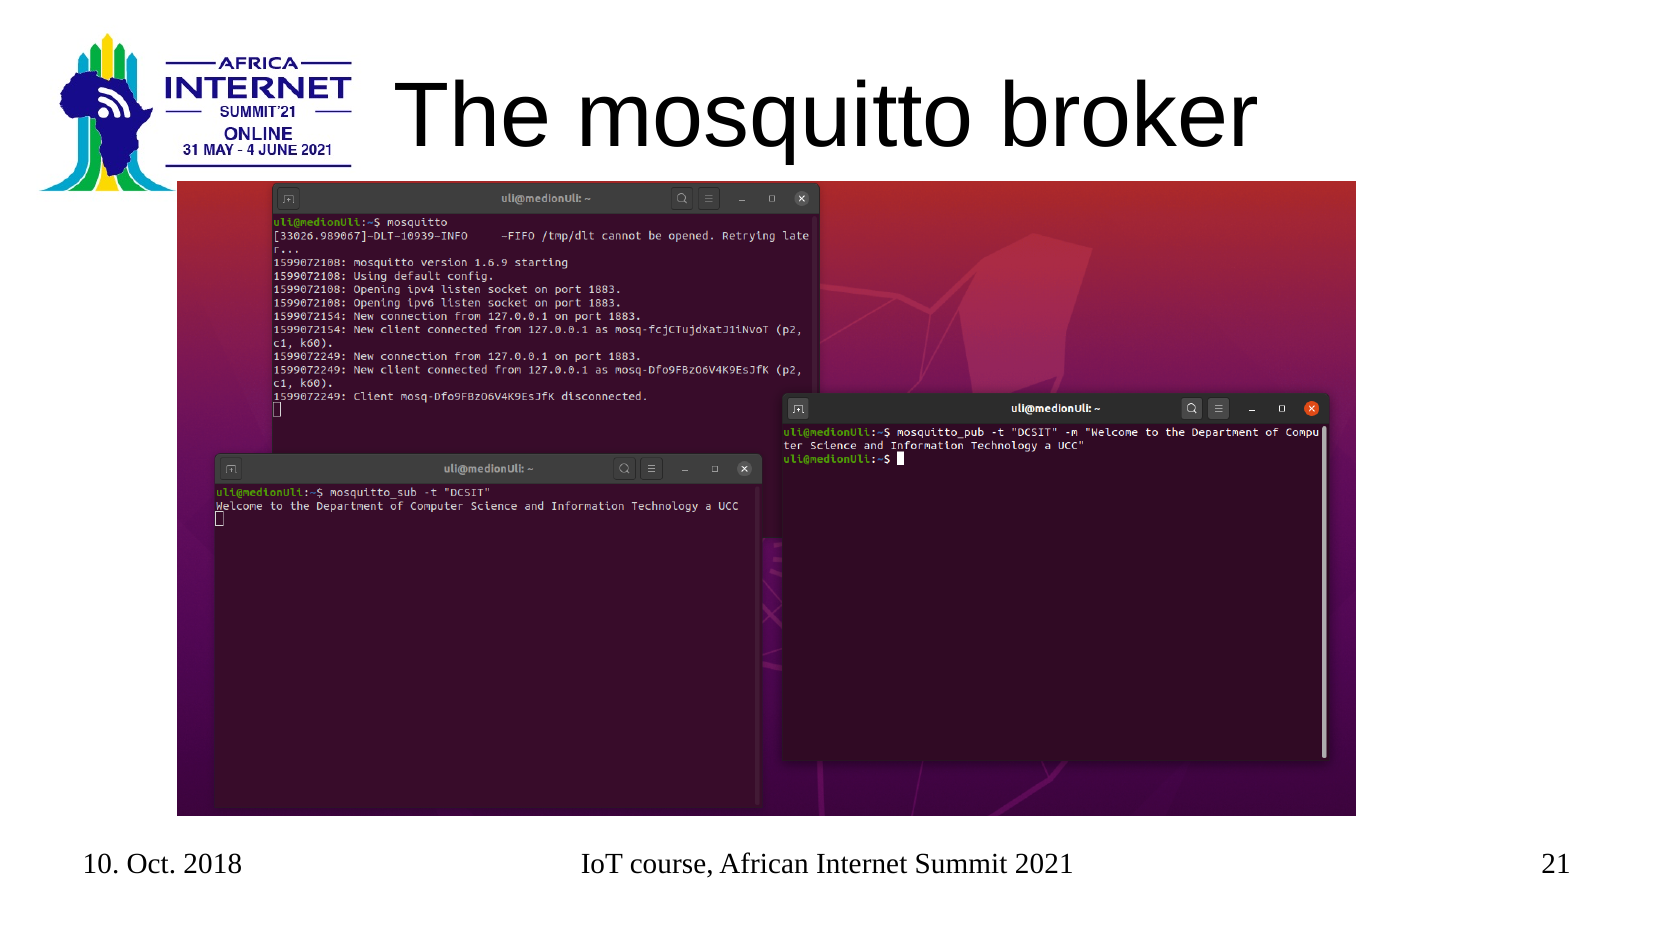

# The mosquitto broker
10. Oct. 2018
IoT course, African Internet Summit 2021
21